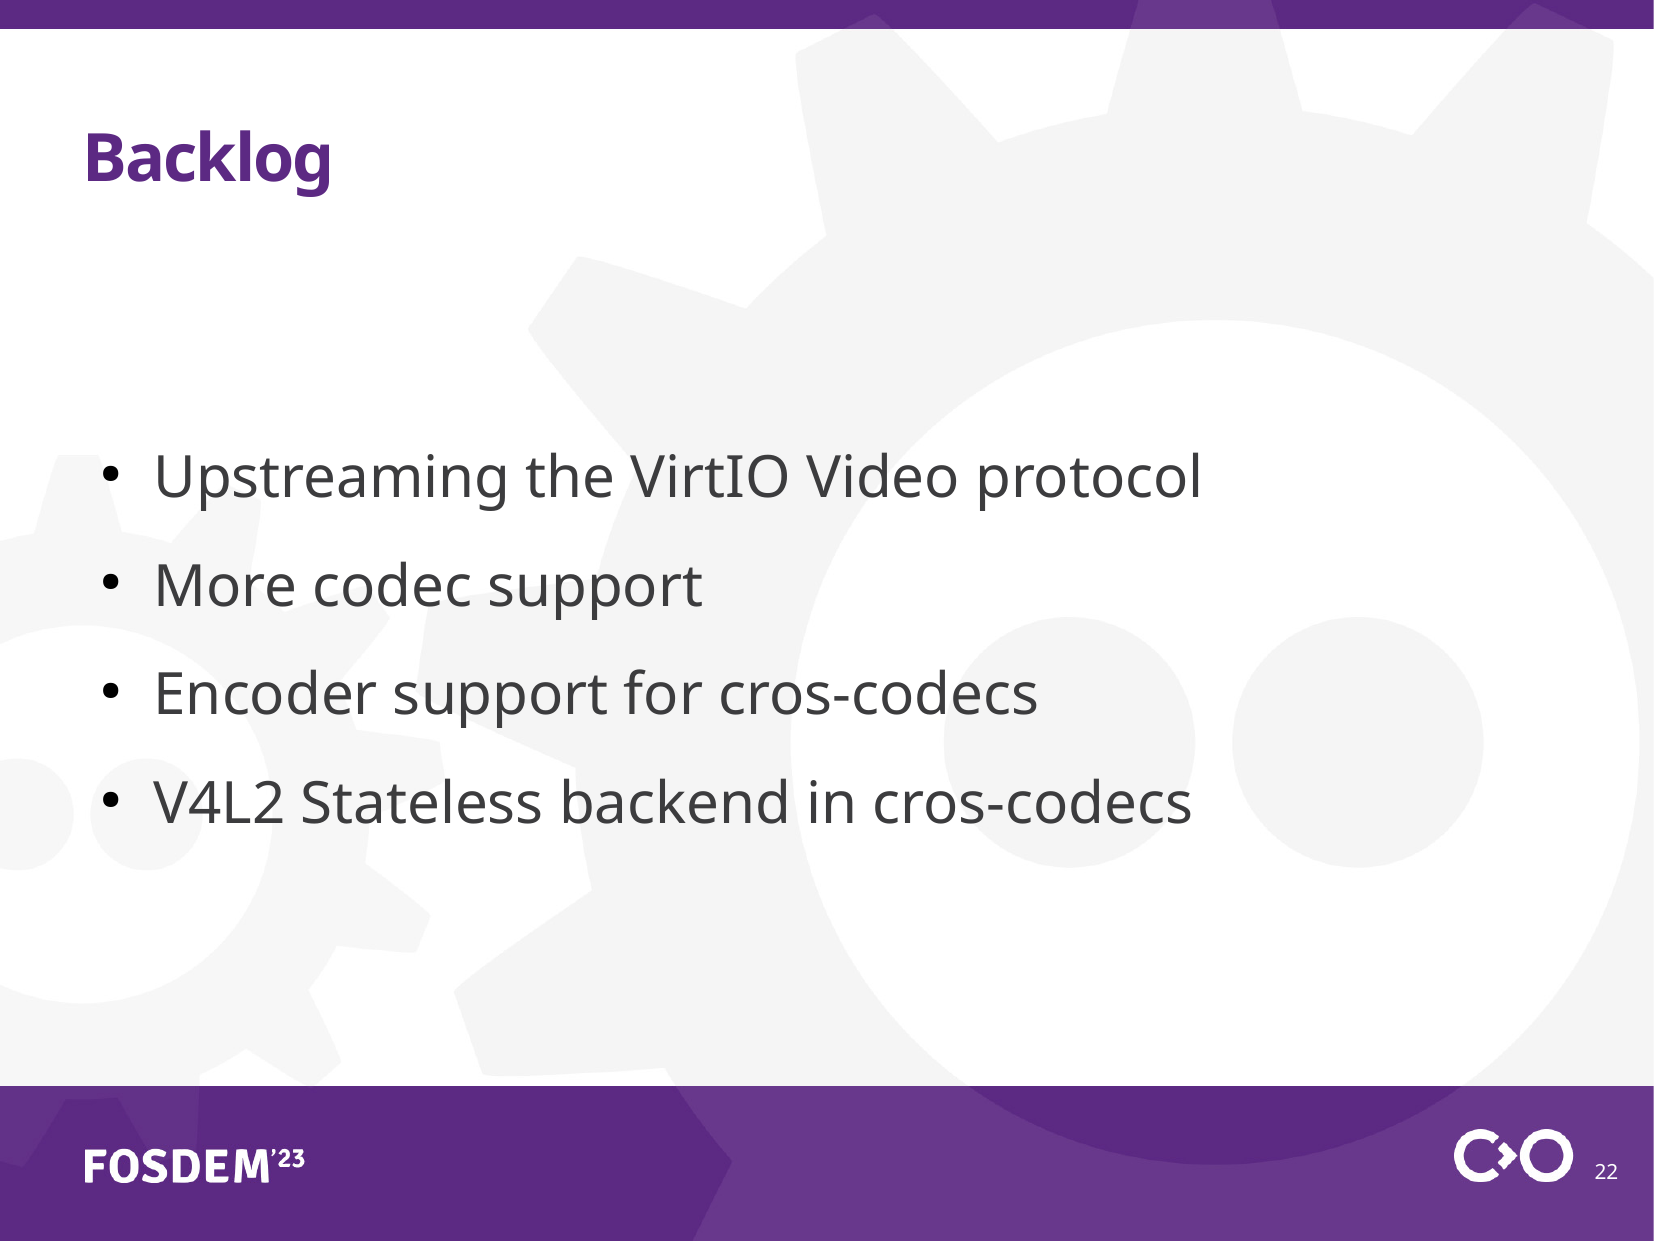

# Backlog
Upstreaming the VirtIO Video protocol
More codec support
Encoder support for cros-codecs
V4L2 Stateless backend in cros-codecs